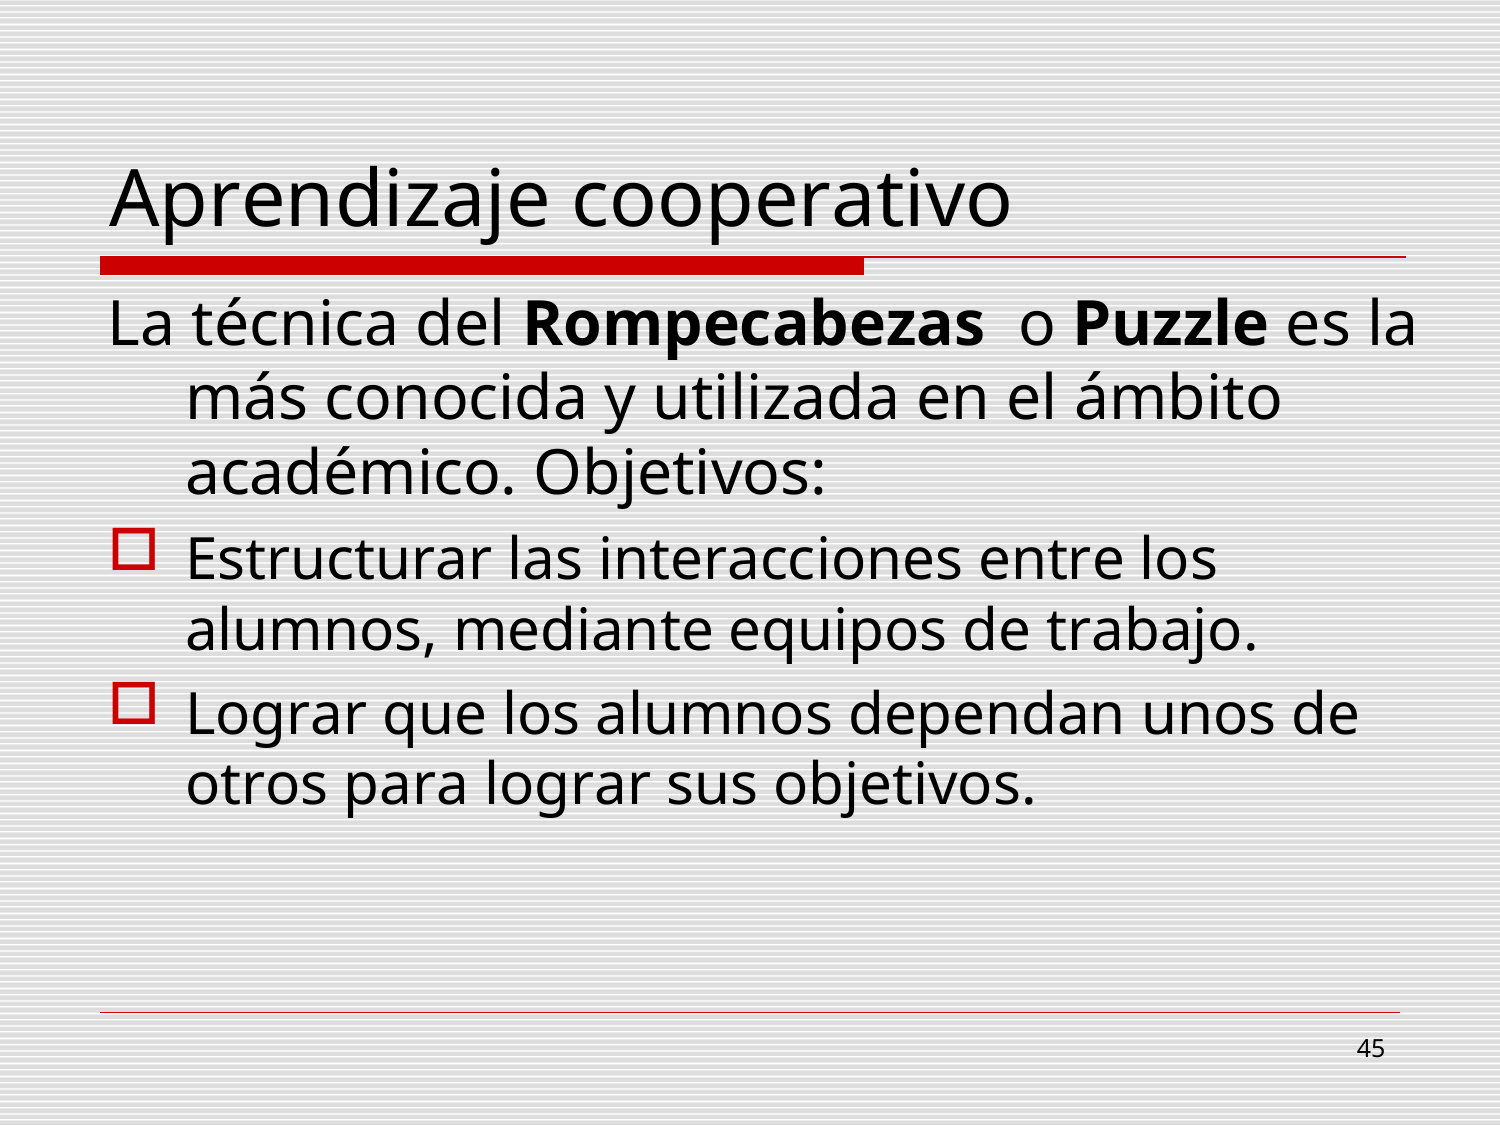

# Aprendizaje cooperativo
La técnica del Rompecabezas o Puzzle es la más conocida y utilizada en el ámbito académico. Objetivos:
Estructurar las interacciones entre los alumnos, mediante equipos de trabajo.
Lograr que los alumnos dependan unos de otros para lograr sus objetivos.